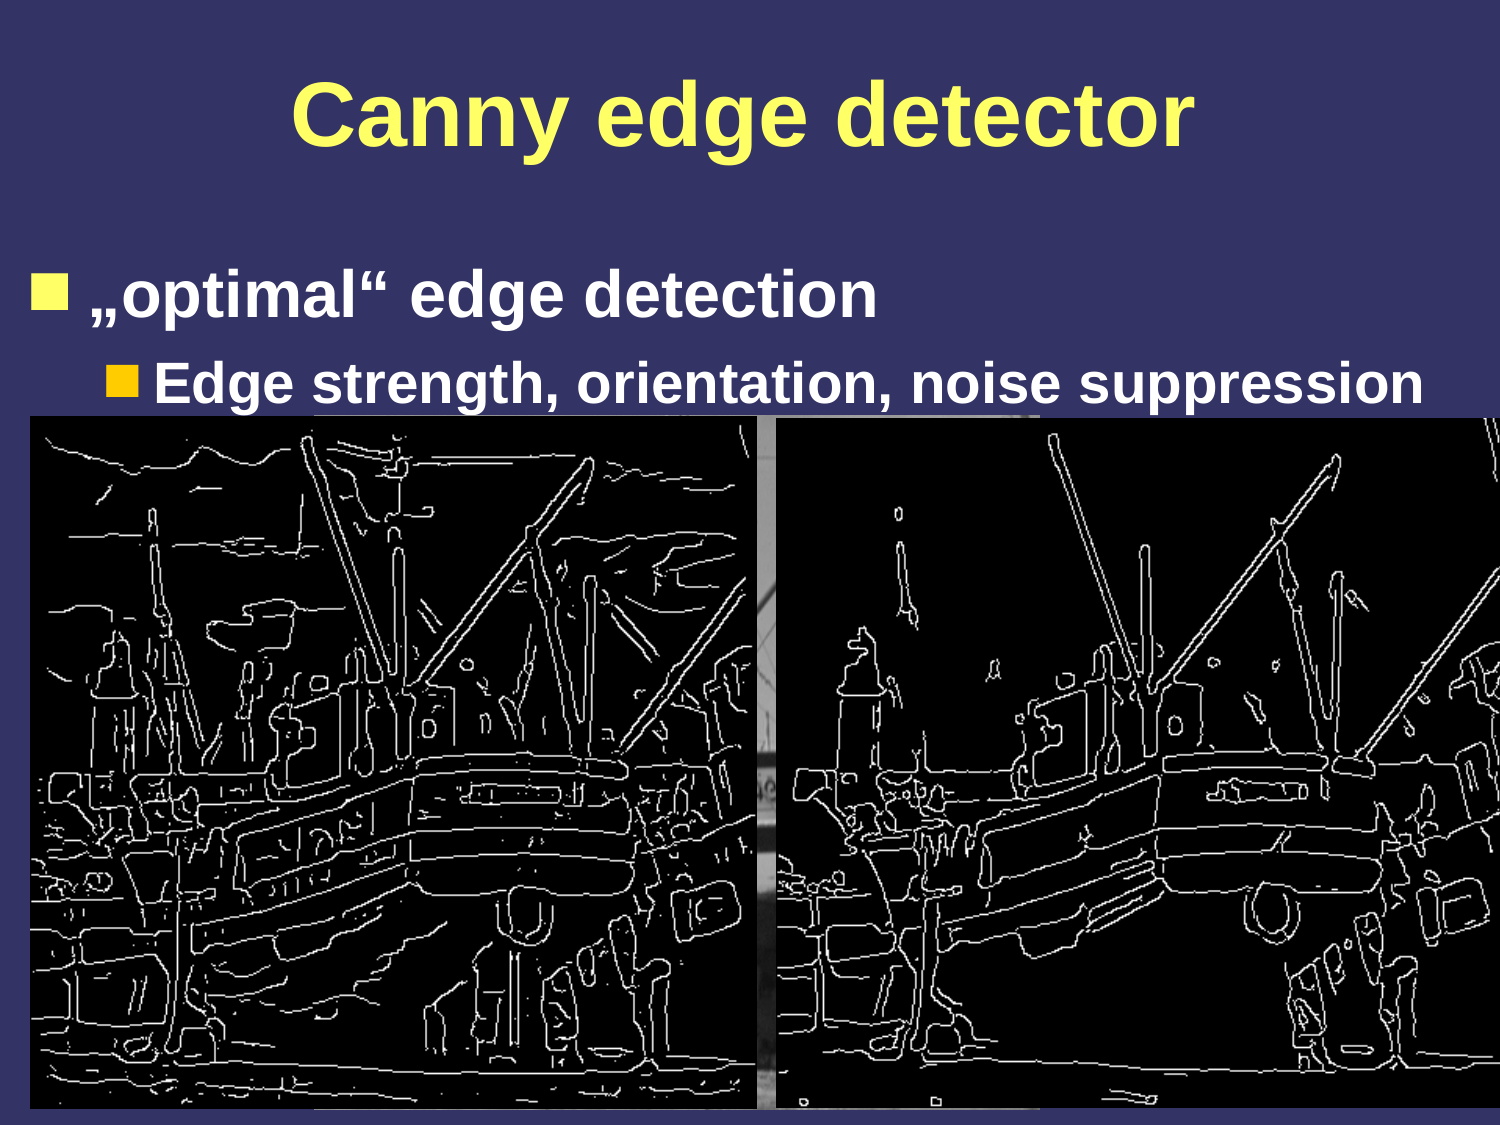

# Canny edge detector
„optimal“ edge detection
Edge strength, orientation, noise suppression